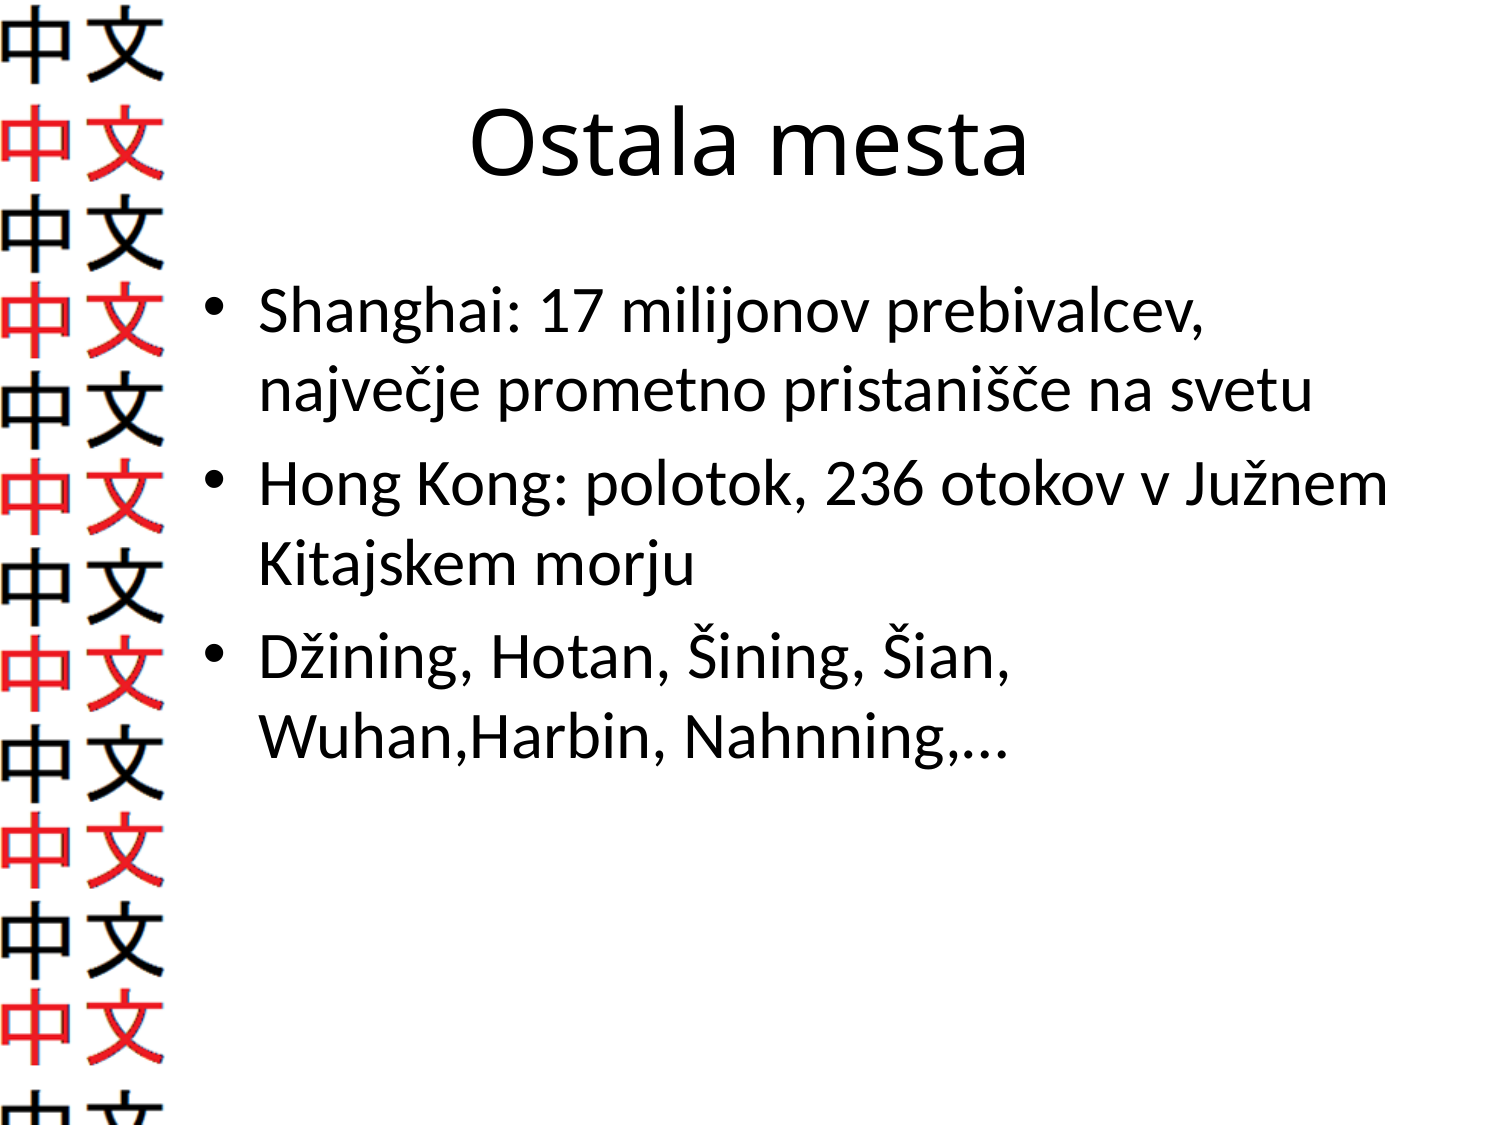

# Ostala mesta
Shanghai: 17 milijonov prebivalcev, največje prometno pristanišče na svetu
Hong Kong: polotok, 236 otokov v Južnem Kitajskem morju
Džining, Hotan, Šining, Šian, Wuhan,Harbin, Nahnning,…